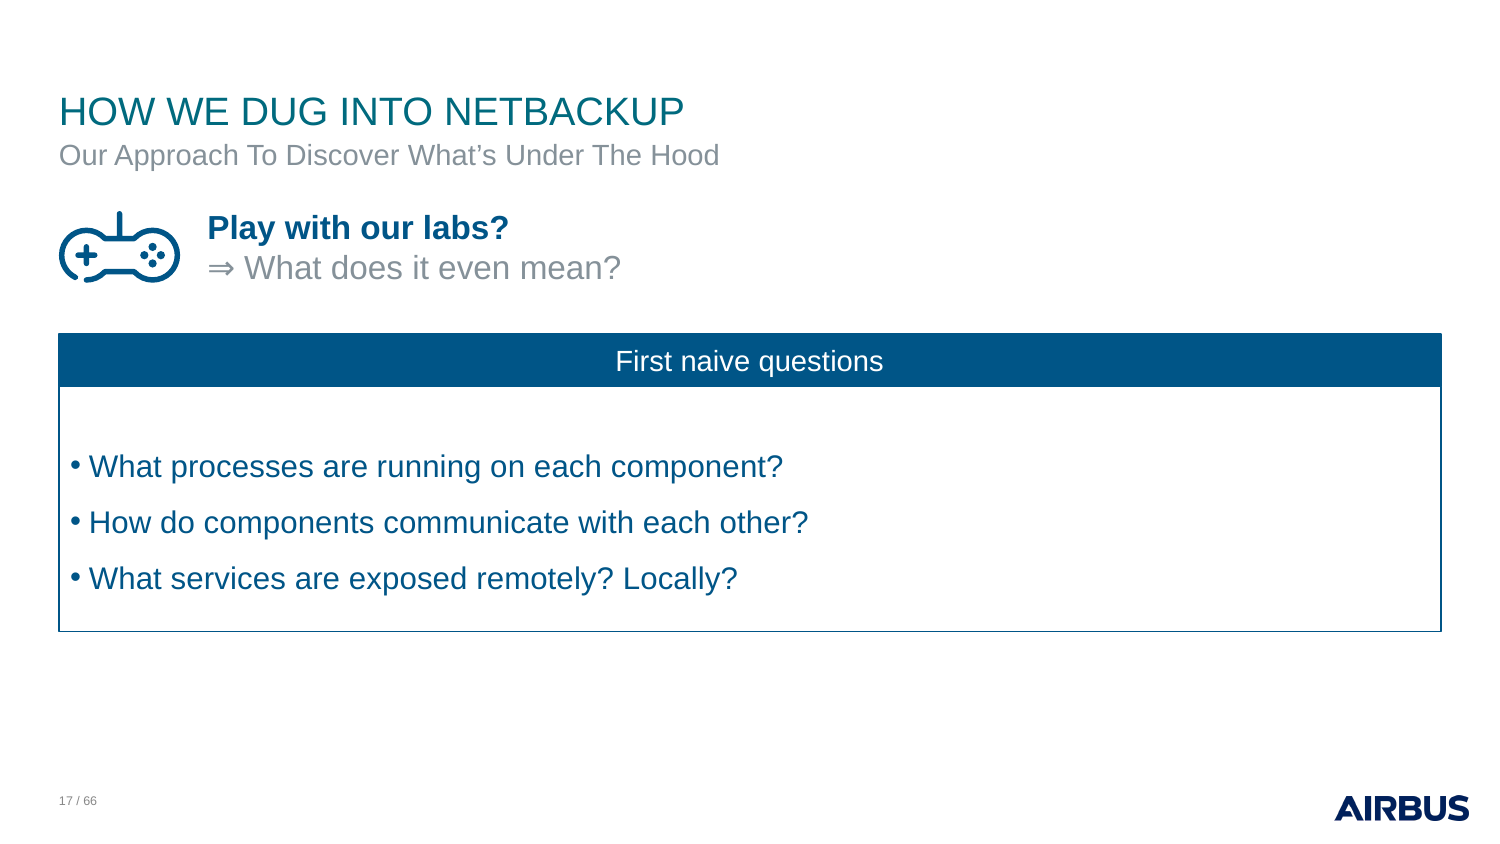

# HOW WE DUG INTO NETBACKUP Our Approach To Discover What’s Under The Hood
Play with our labs?
⇒ What does it even mean?
First naive questions
What processes are running on each component?
How do components communicate with each other?
What services are exposed remotely? Locally?